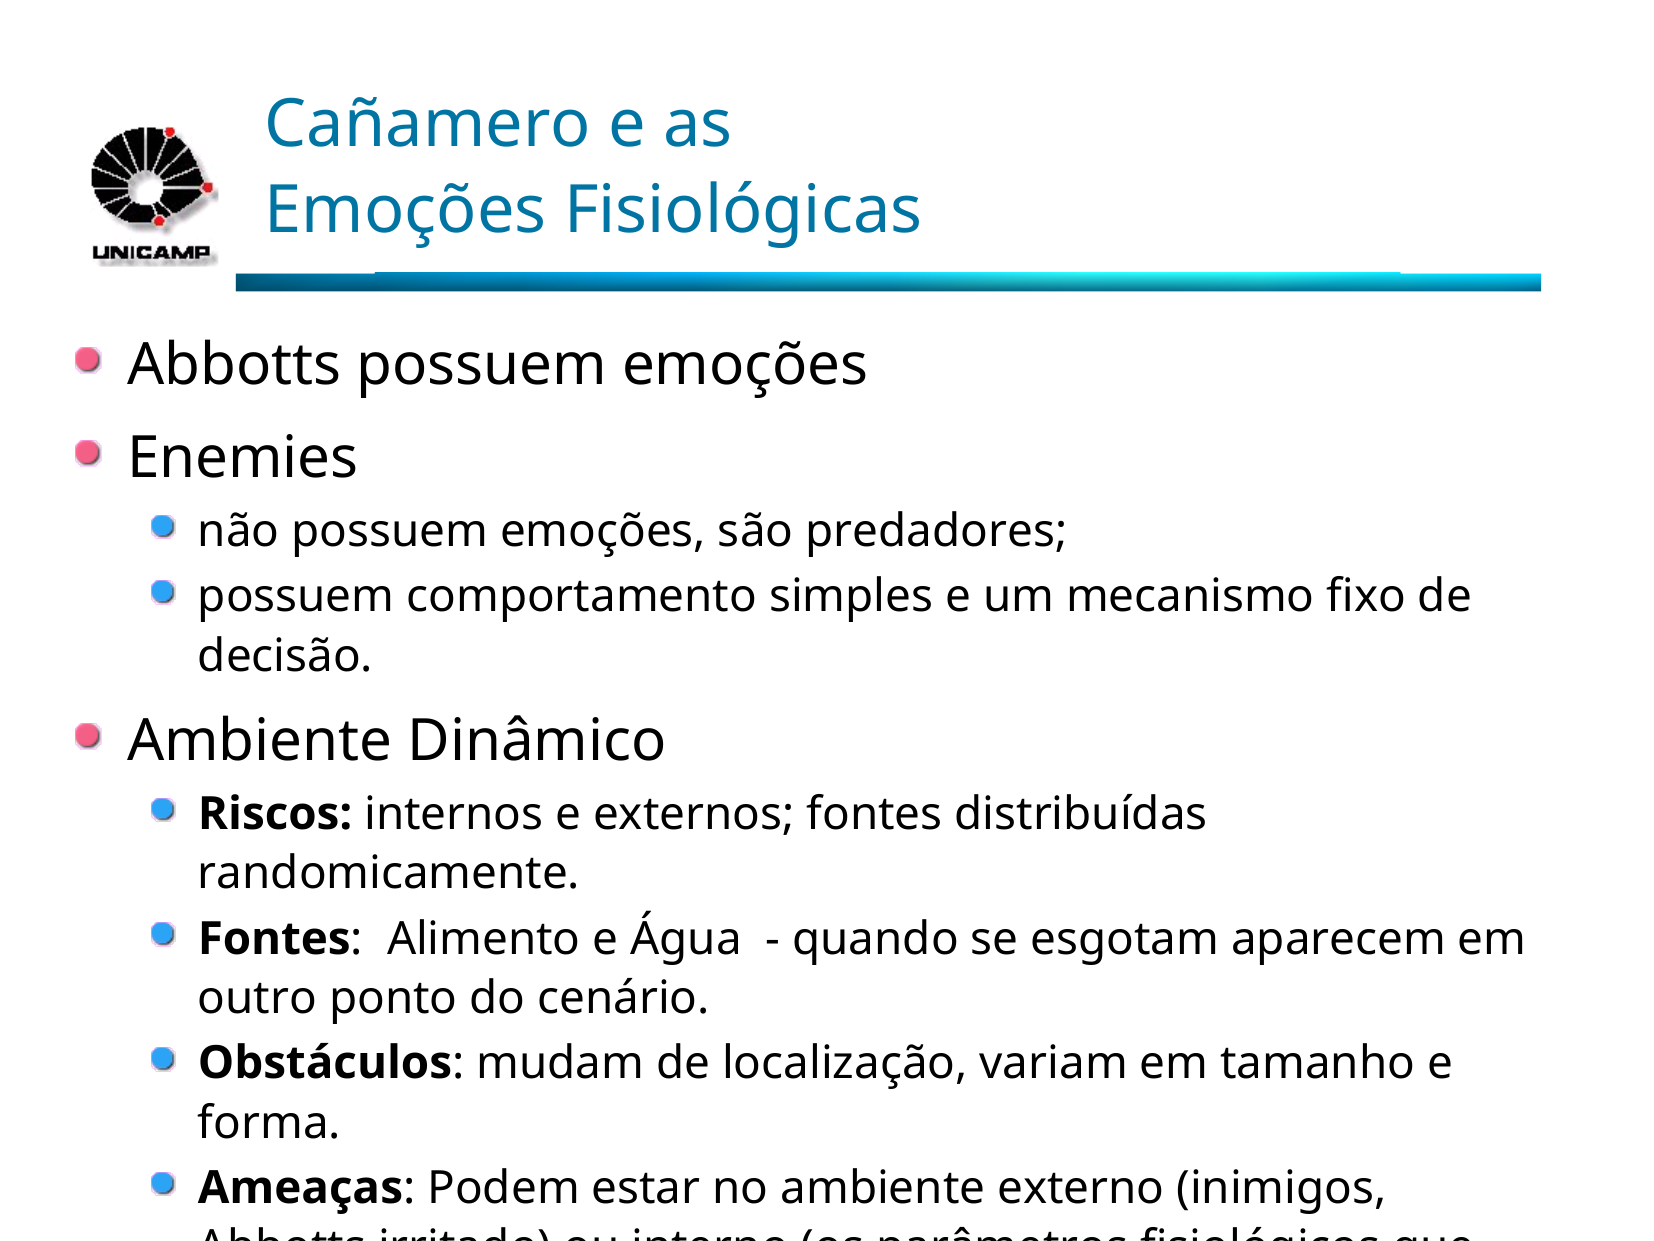

# Cañamero e as Emoções Fisiológicas
Abbotts possuem emoções
Enemies
não possuem emoções, são predadores;
possuem comportamento simples e um mecanismo fixo de decisão.
Ambiente Dinâmico
Riscos: internos e externos; fontes distribuídas randomicamente.
Fontes: Alimento e Água - quando se esgotam aparecem em outro ponto do cenário.
Obstáculos: mudam de localização, variam em tamanho e forma.
Ameaças: Podem estar no ambiente externo (inimigos, Abbotts irritado) ou interno (os parâmetros fisiológicos que ameaçam a sobrevivência).